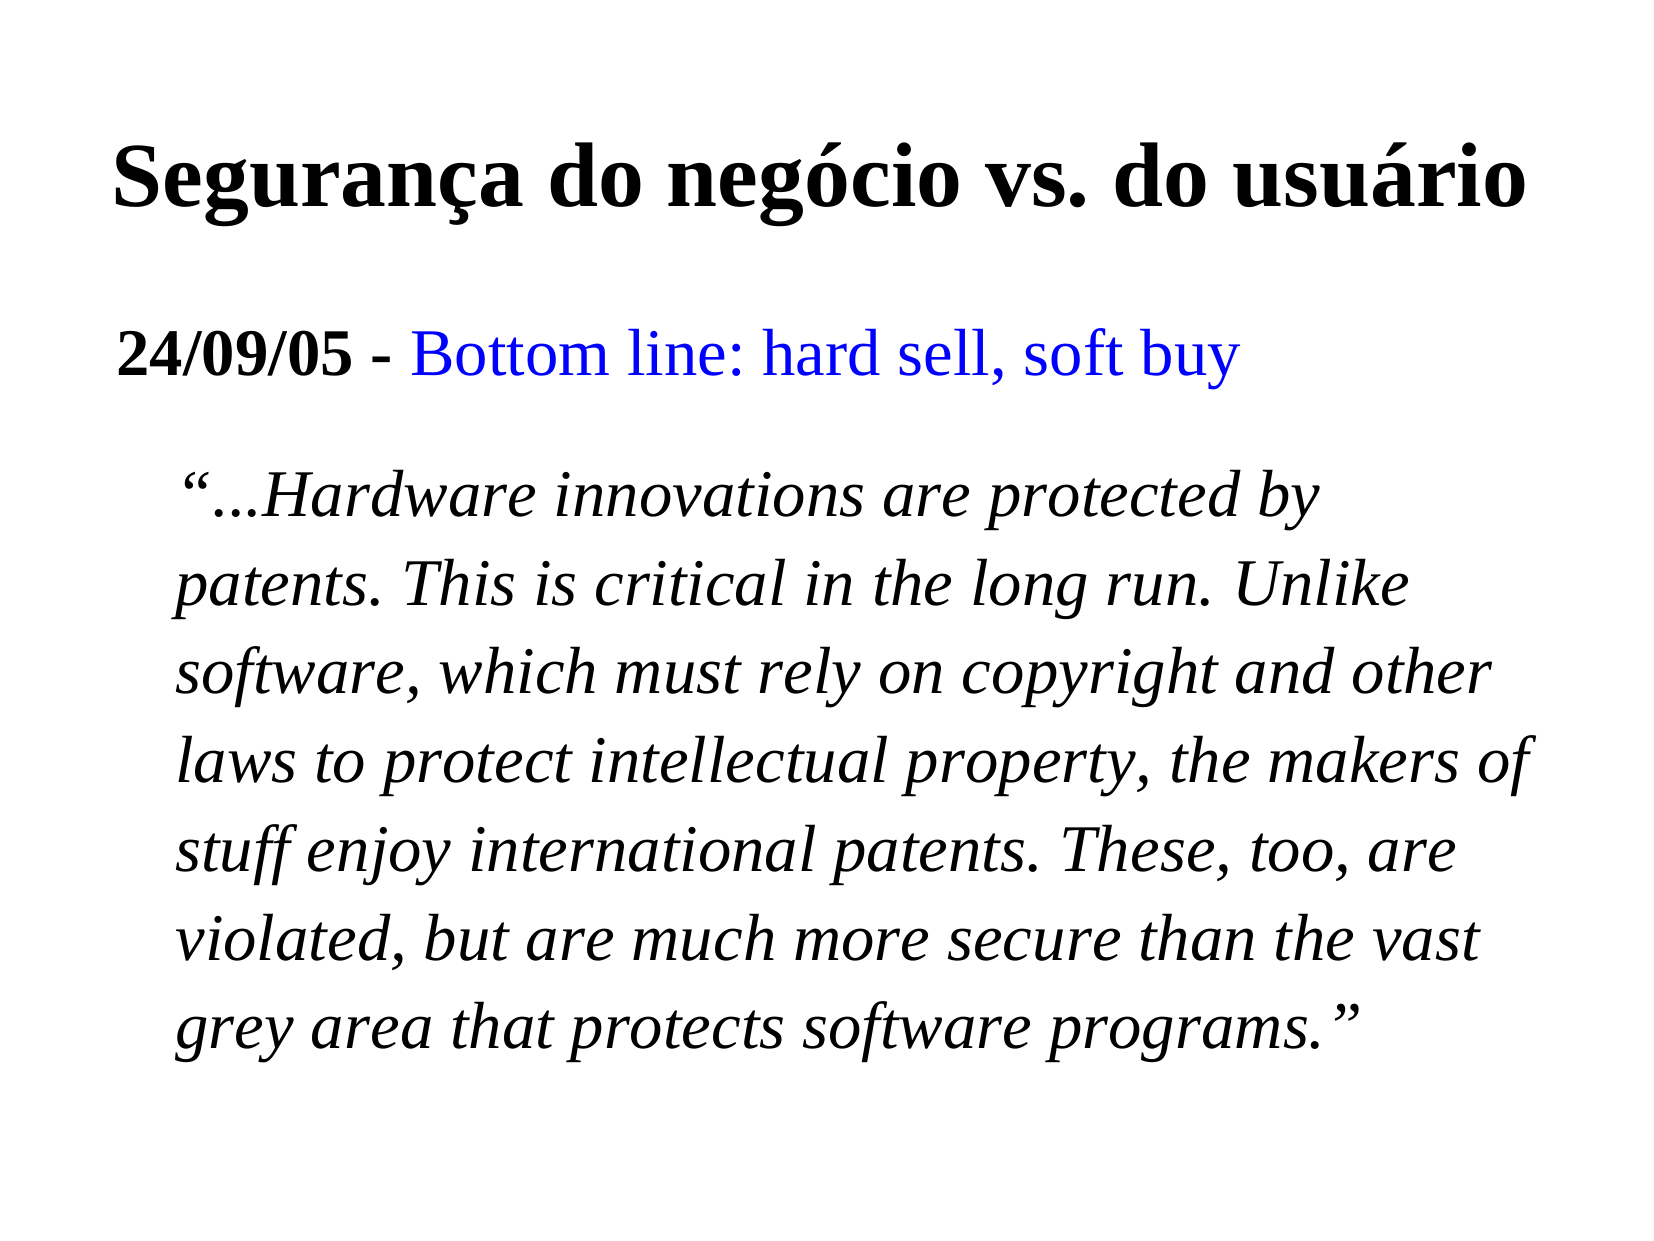

# Segurança do negócio vs. do usuário
24/09/05 - Bottom line: hard sell, soft buy
“...Hardware innovations are protected by patents. This is critical in the long run. Unlike software, which must rely on copyright and other laws to protect intellectual property, the makers of stuff enjoy international patents. These, too, are violated, but are much more secure than the vast grey area that protects software programs.”